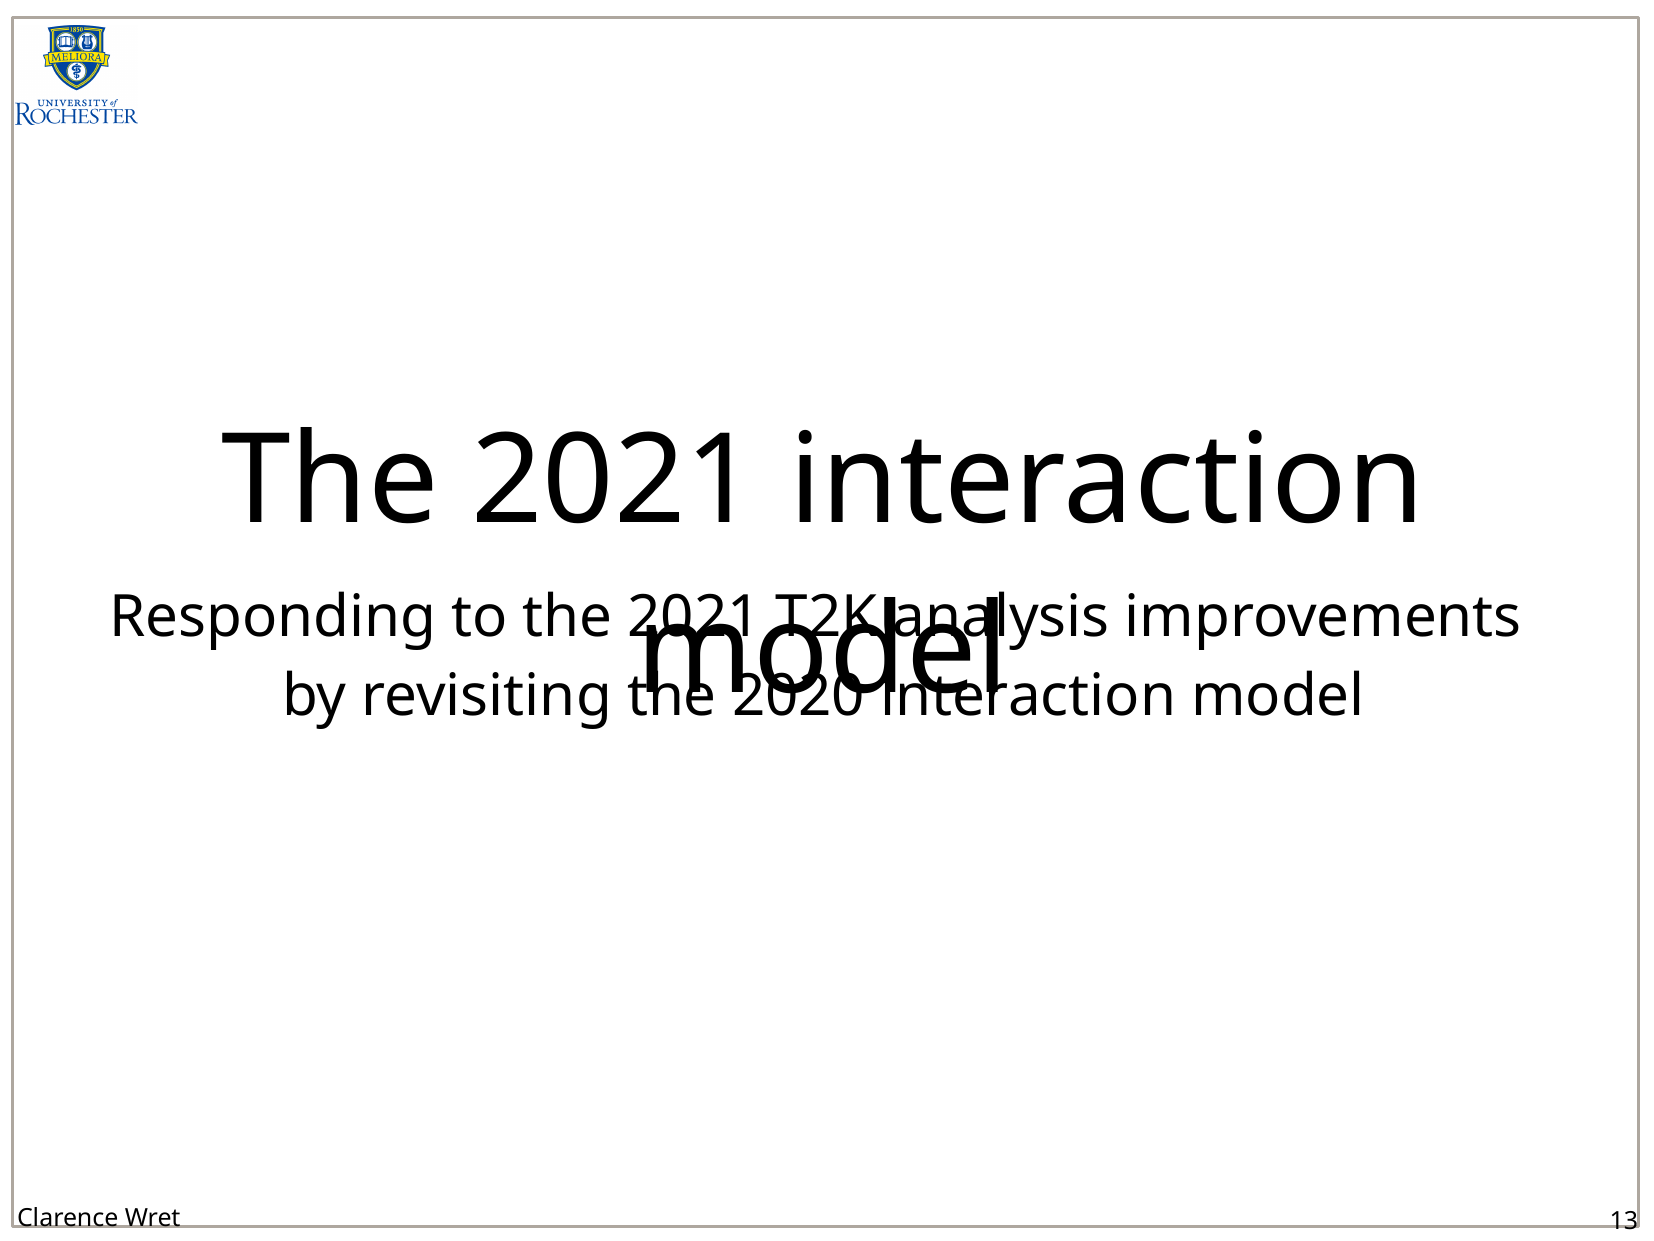

The 2021 interaction model
Responding to the 2021 T2K analysis improvements
by revisiting the 2020 interaction model